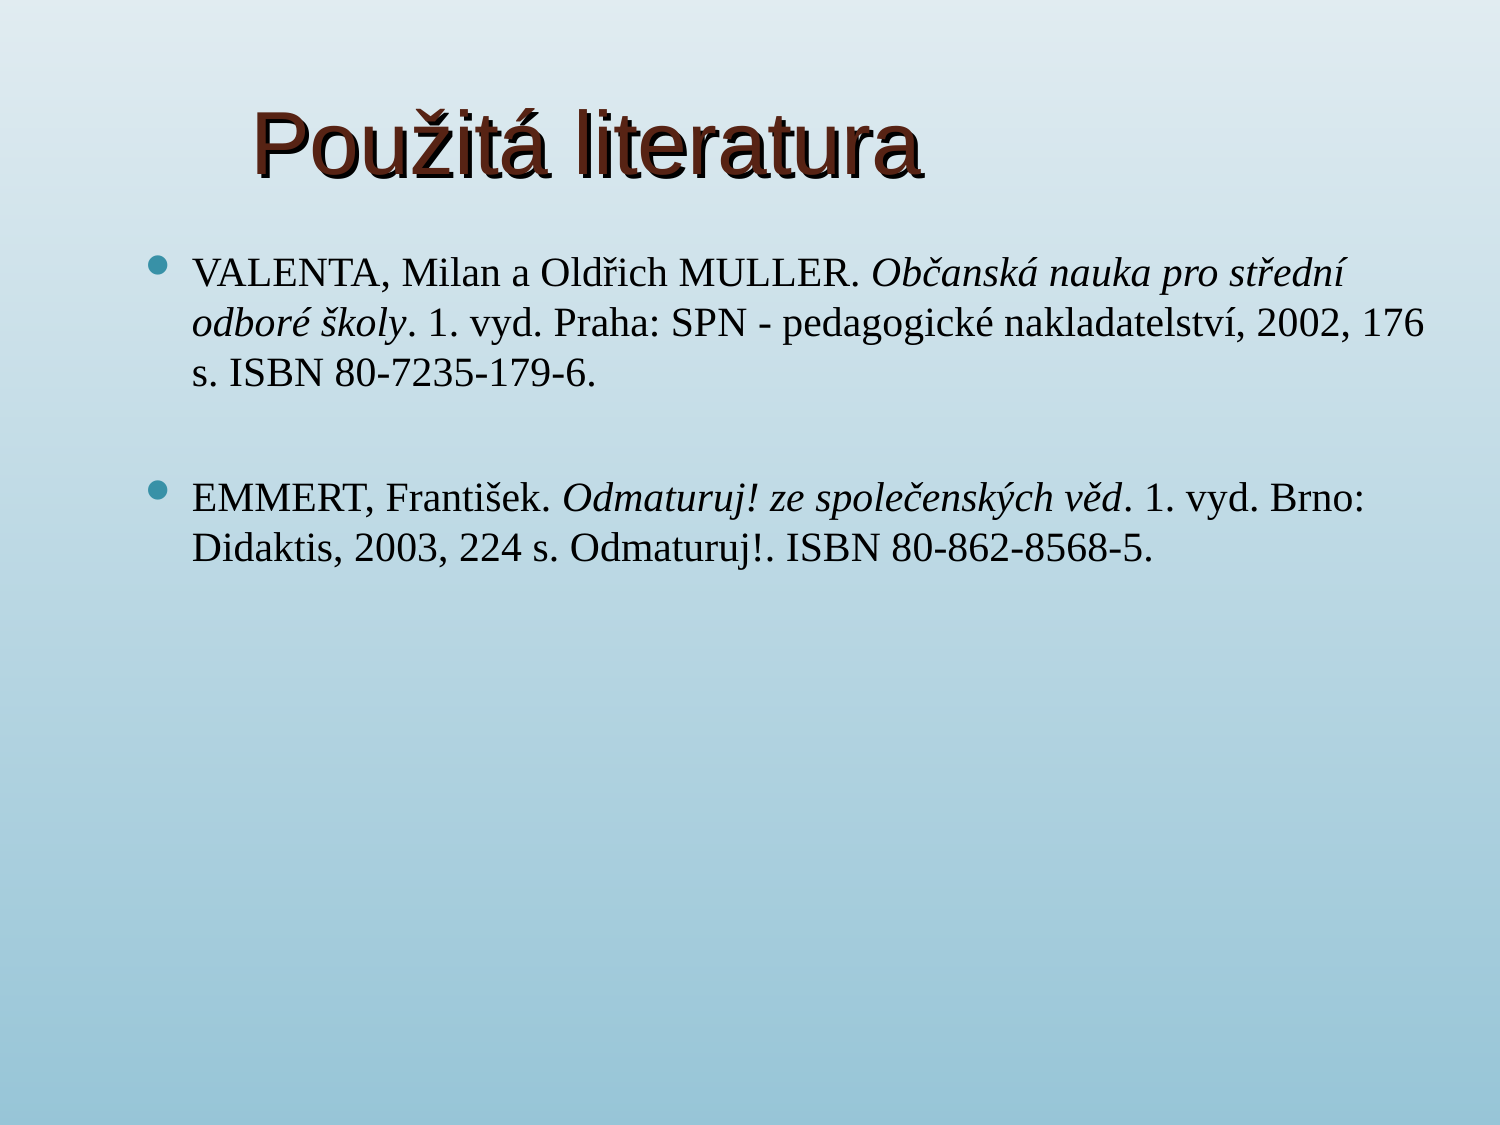

# Použitá literatura
VALENTA, Milan a Oldřich MULLER. Občanská nauka pro střední odboré školy. 1. vyd. Praha: SPN - pedagogické nakladatelství, 2002, 176 s. ISBN 80-7235-179-6.
EMMERT, František. Odmaturuj! ze společenských věd. 1. vyd. Brno: Didaktis, 2003, 224 s. Odmaturuj!. ISBN 80-862-8568-5.